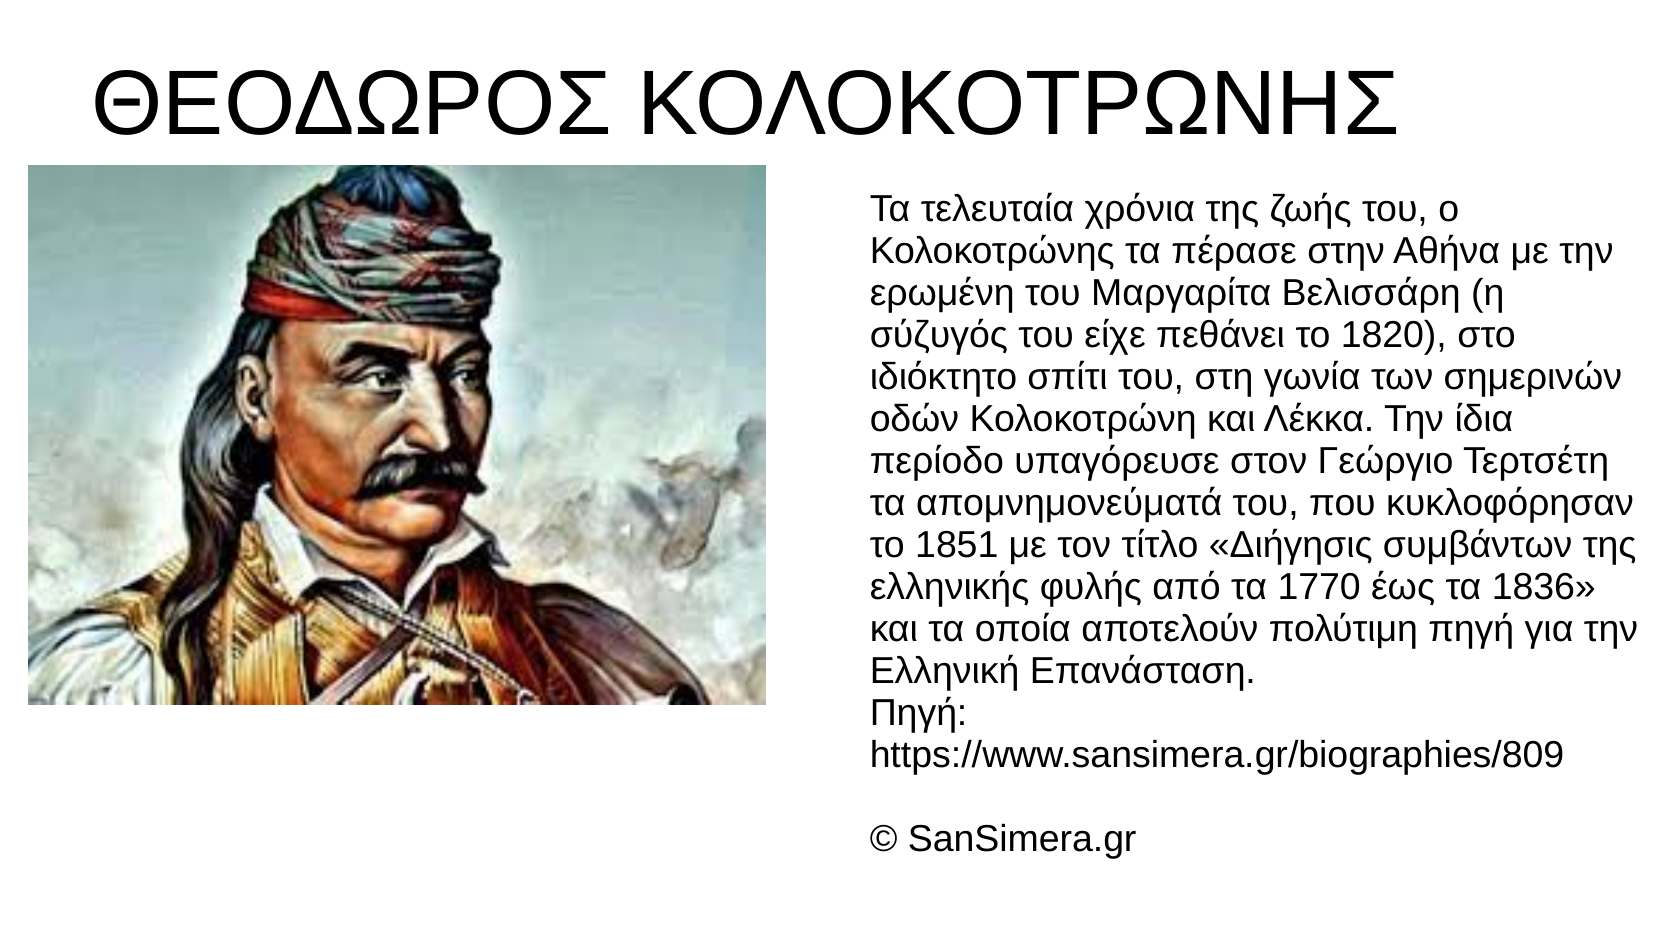

# ΘΕΟΔΩΡΟΣ ΚΟΛΟΚΟΤΡΩΝΗΣ
Τα τελευταία χρόνια της ζωής του, ο Κολοκοτρώνης τα πέρασε στην Αθήνα με την ερωμένη του Μαργαρίτα Βελισσάρη (η σύζυγός του είχε πεθάνει το 1820), στο ιδιόκτητο σπίτι του, στη γωνία των σημερινών οδών Κολοκοτρώνη και Λέκκα. Την ίδια περίοδο υπαγόρευσε στον Γεώργιο Τερτσέτη τα απομνημονεύματά του, που κυκλοφόρησαν το 1851 με τον τίτλο «Διήγησις συμβάντων της ελληνικής φυλής από τα 1770 έως τα 1836» και τα οποία αποτελούν πολύτιμη πηγή για την Ελληνική Επανάσταση.
Πηγή: https://www.sansimera.gr/biographies/809
© SanSimera.gr